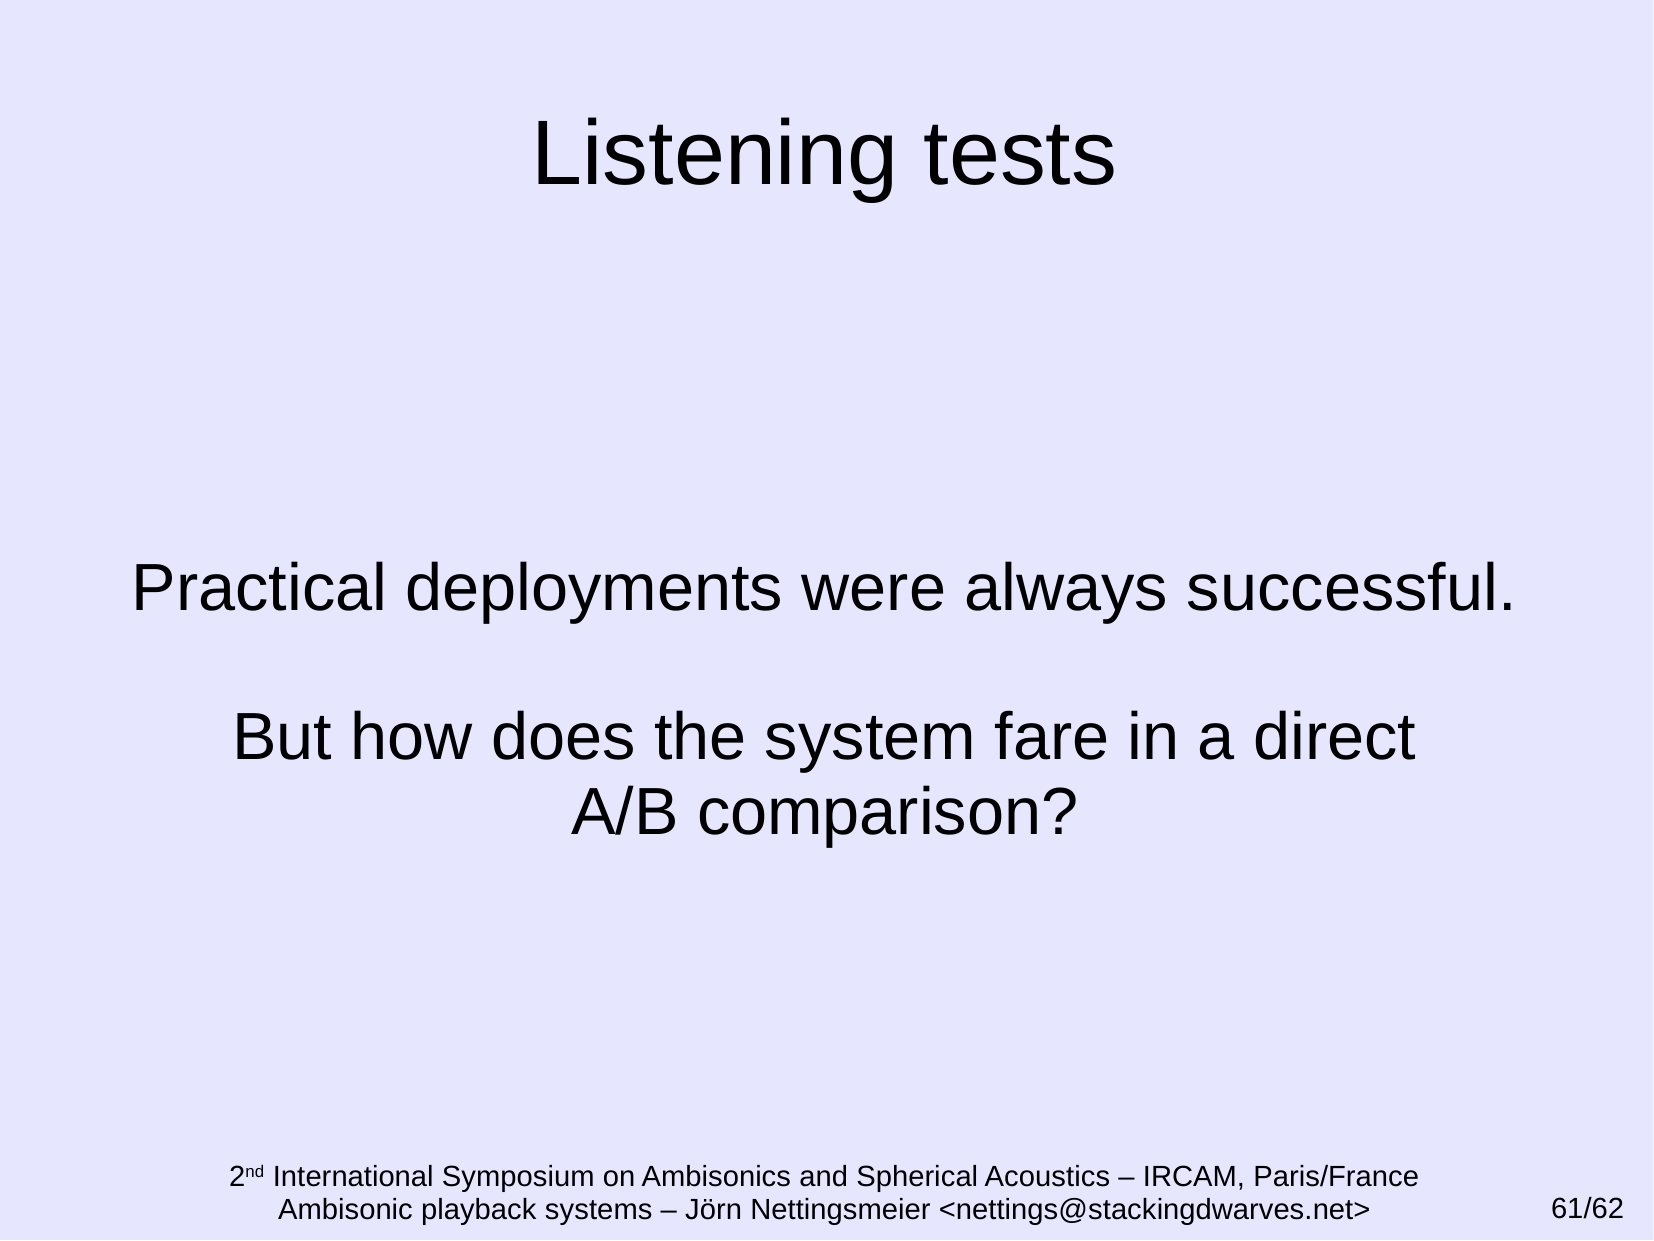

# Listening tests
Practical deployments were always successful.
But how does the system fare in a direct
A/B comparison?